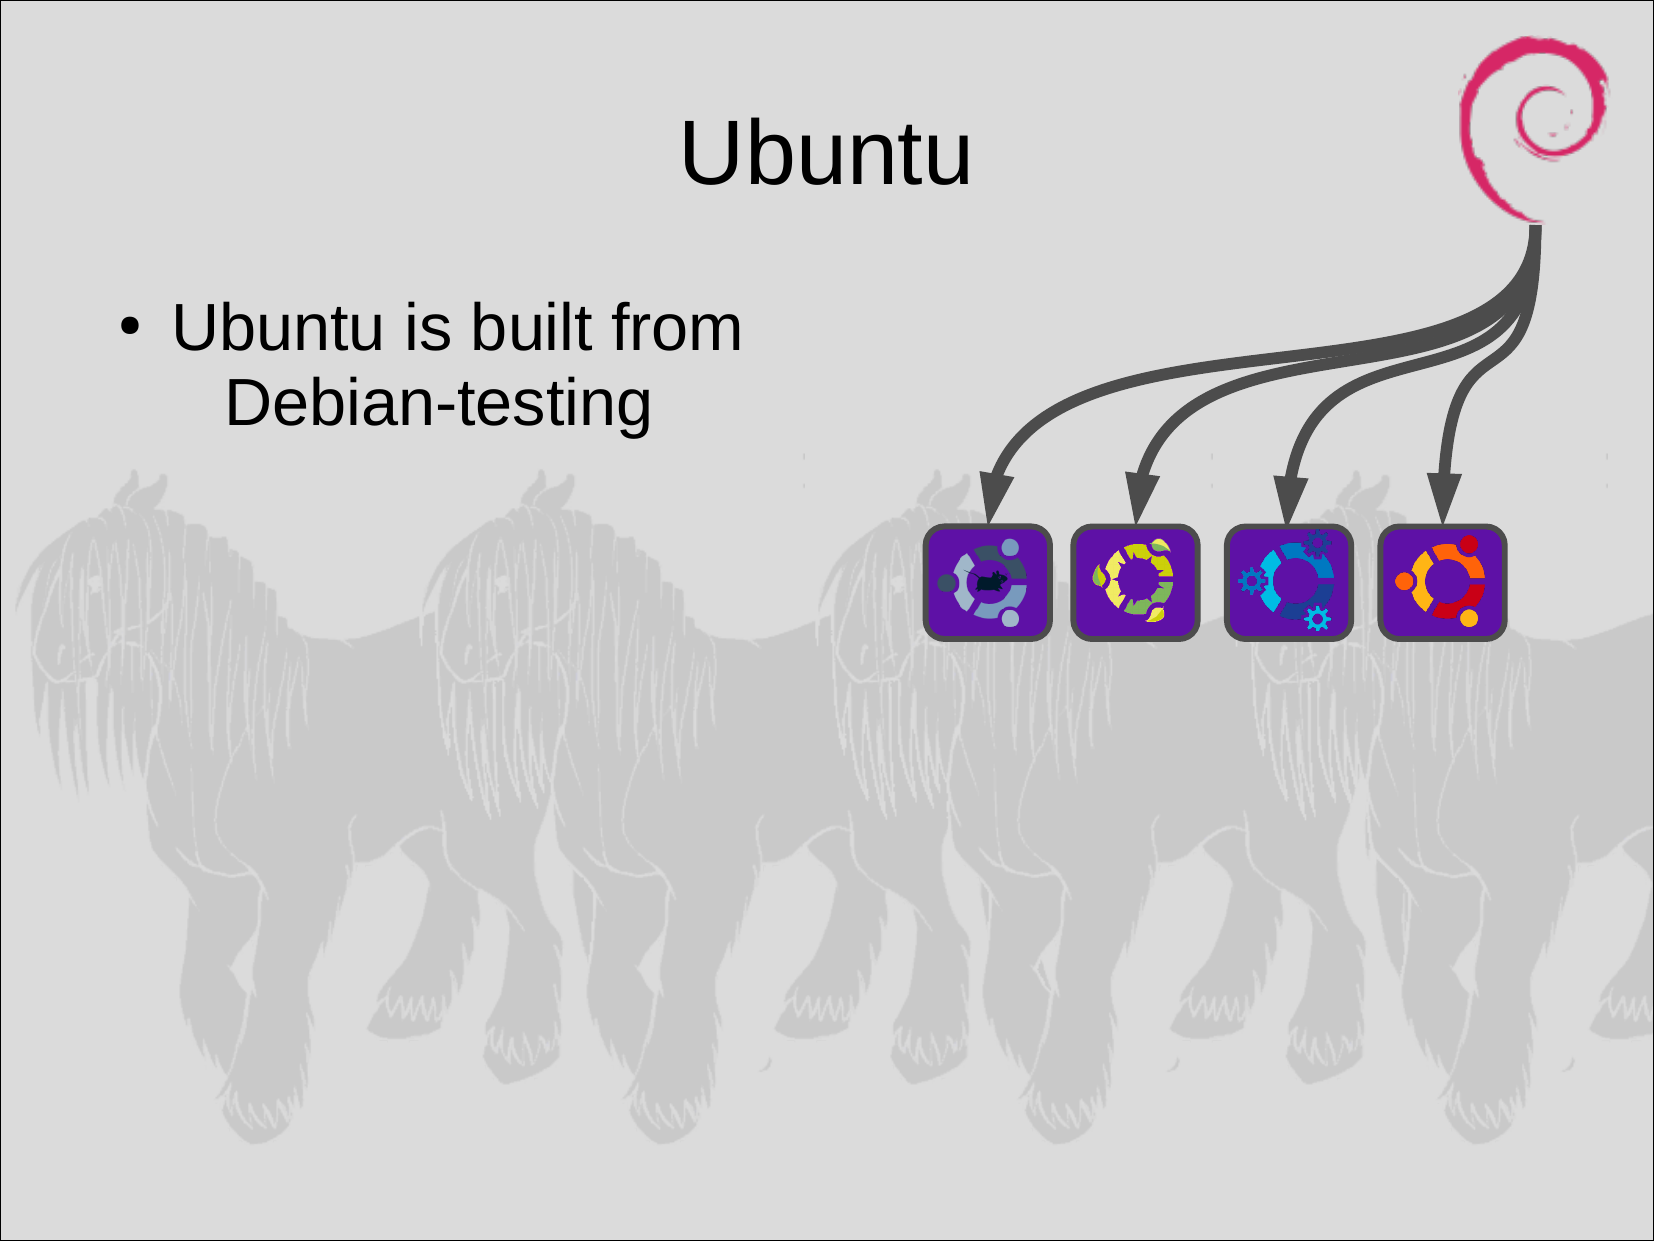

# Ubuntu
Ubuntu is built from
Debian-testing